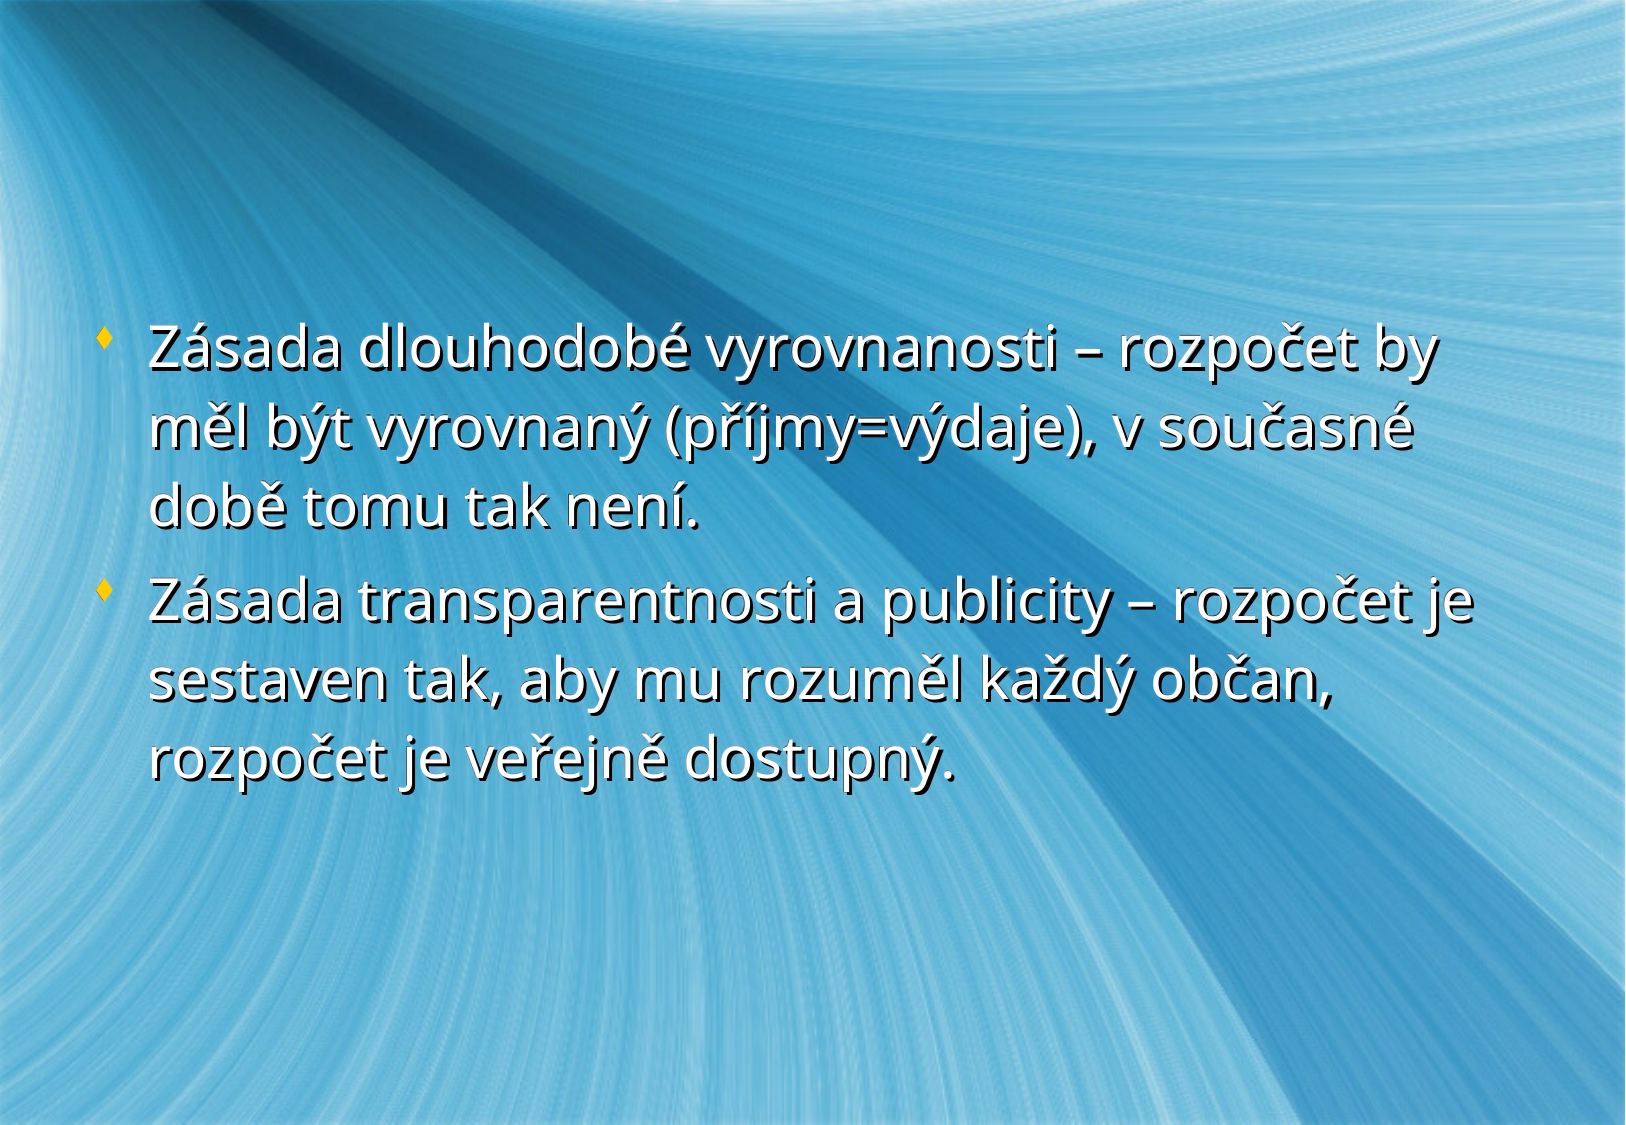

# Zásada dlouhodobé vyrovnanosti – rozpočet by měl být vyrovnaný (příjmy=výdaje), v současné době tomu tak není.
Zásada transparentnosti a publicity – rozpočet je sestaven tak, aby mu rozuměl každý občan, rozpočet je veřejně dostupný.